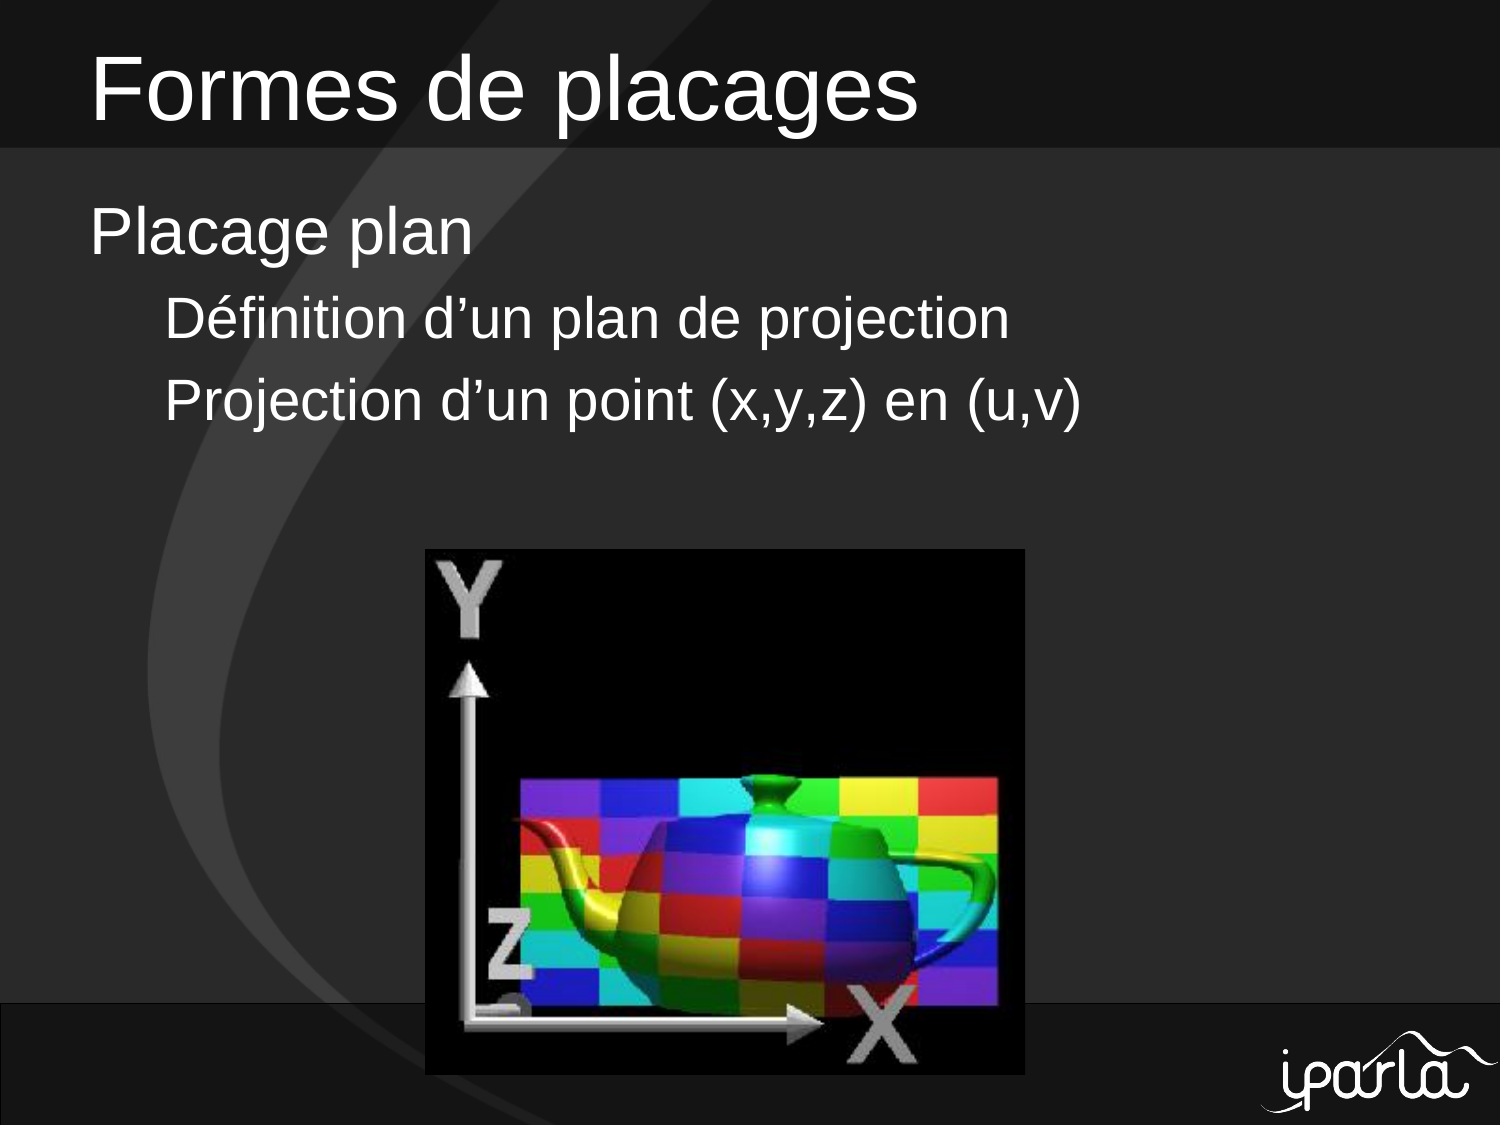

# Formes de placages
Placage plan
Définition d’un plan de projection
Projection d’un point (x,y,z) en (u,v)